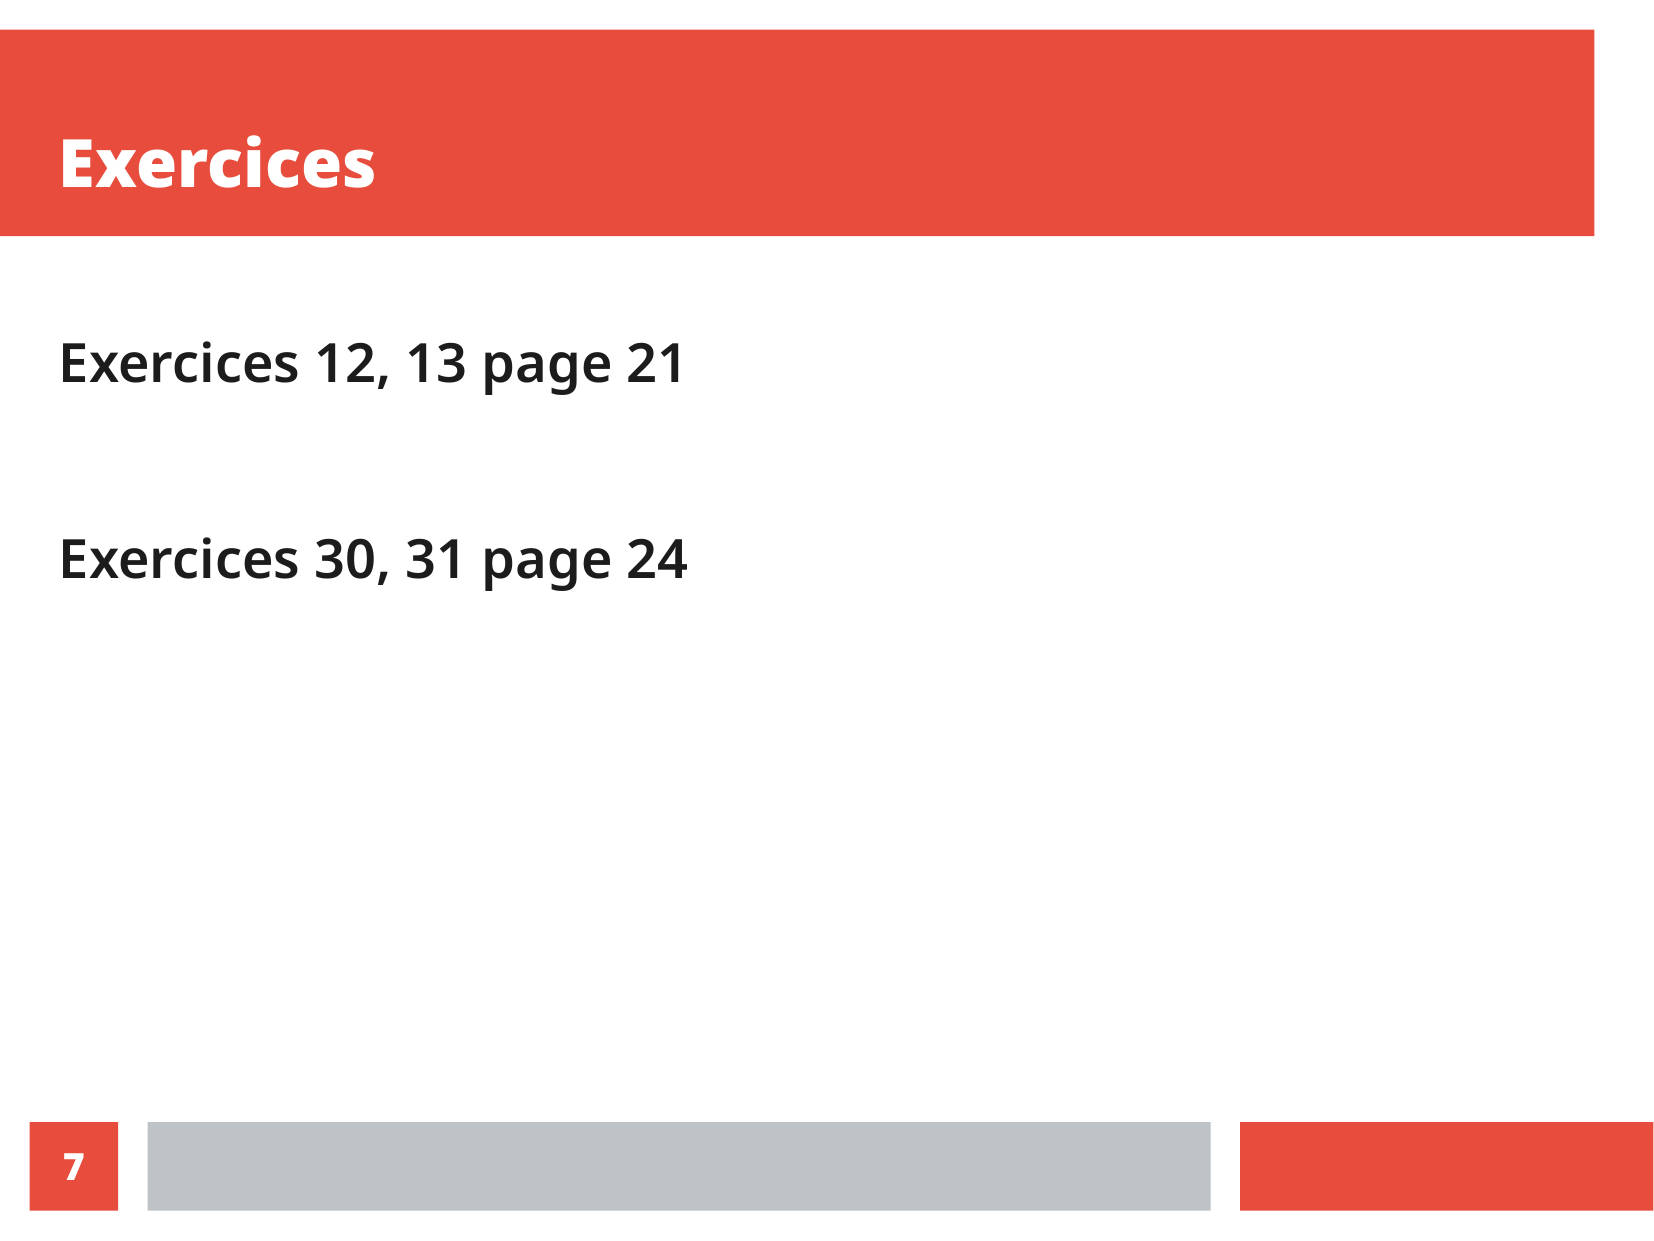

# Exercices
Exercices 12, 13 page 21
Exercices 30, 31 page 24
7